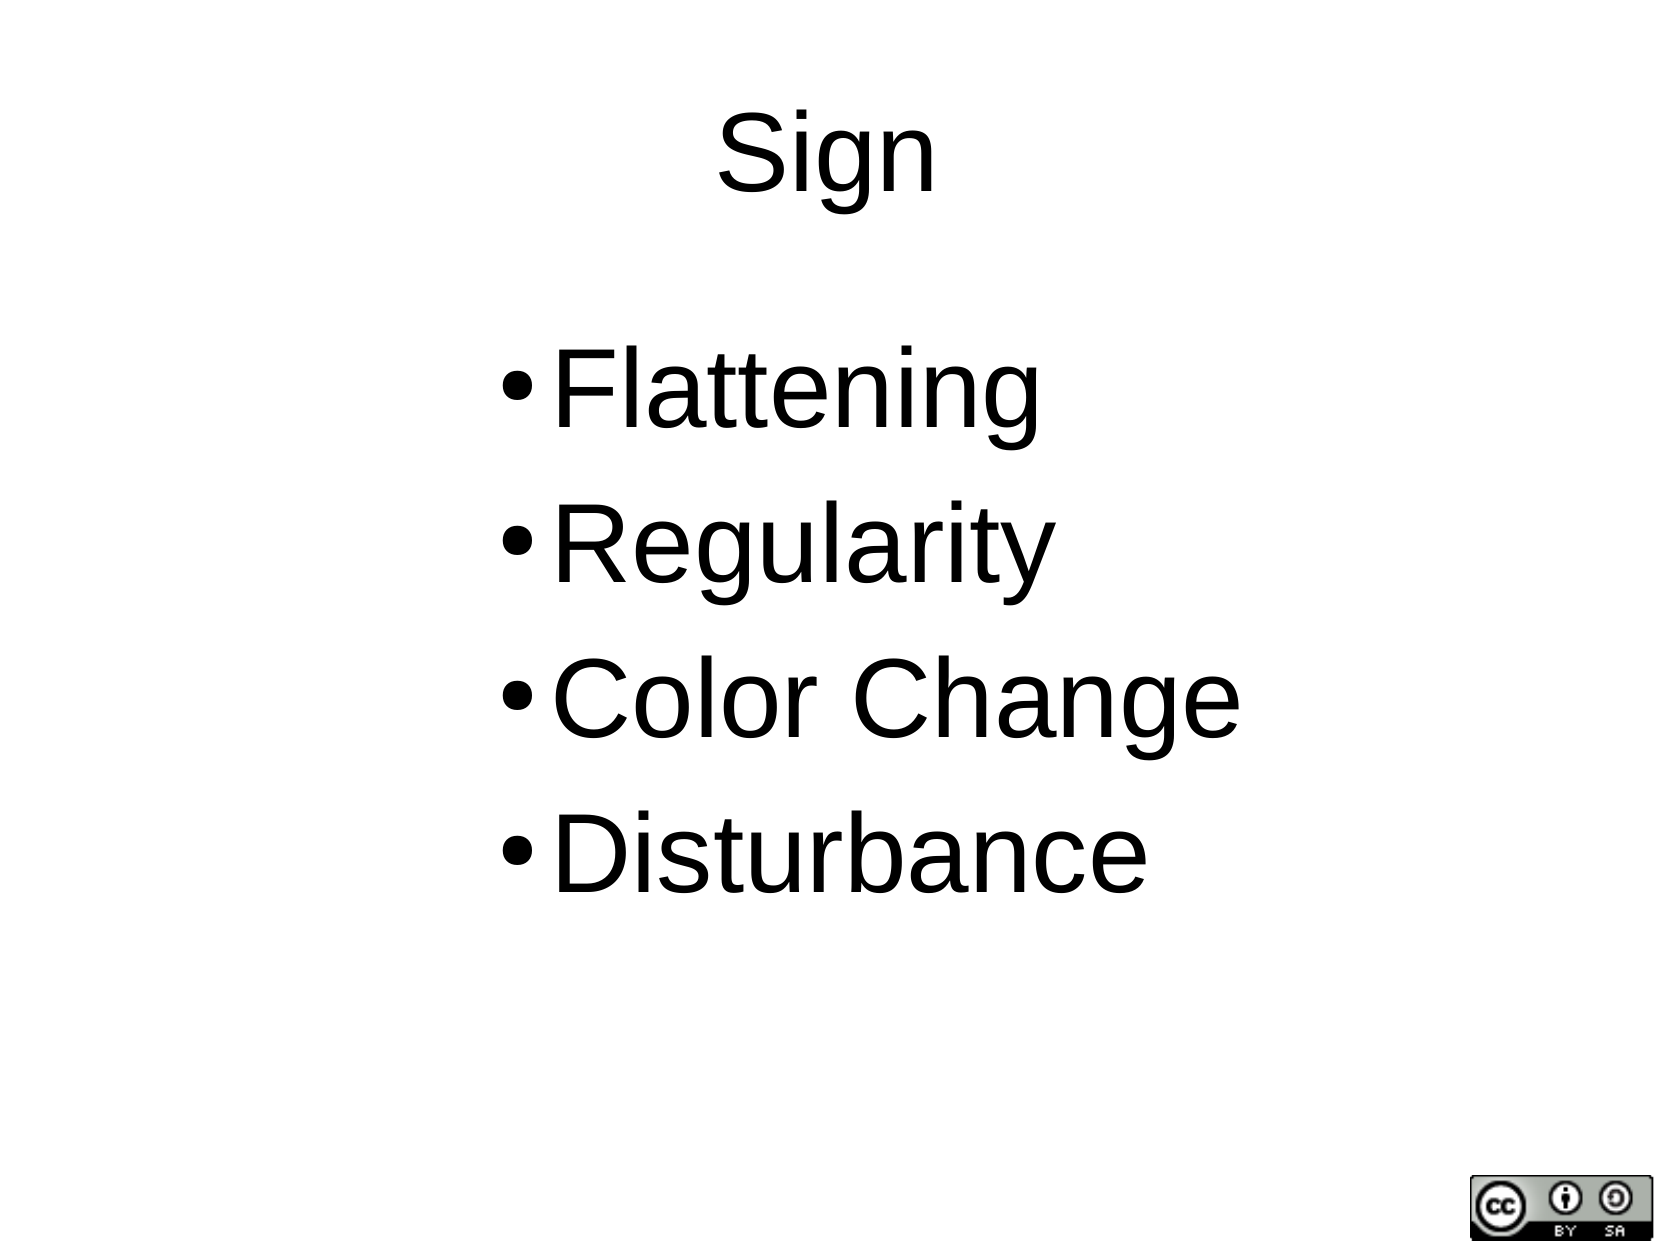

# Sign
Flattening
Regularity
Color Change
Disturbance